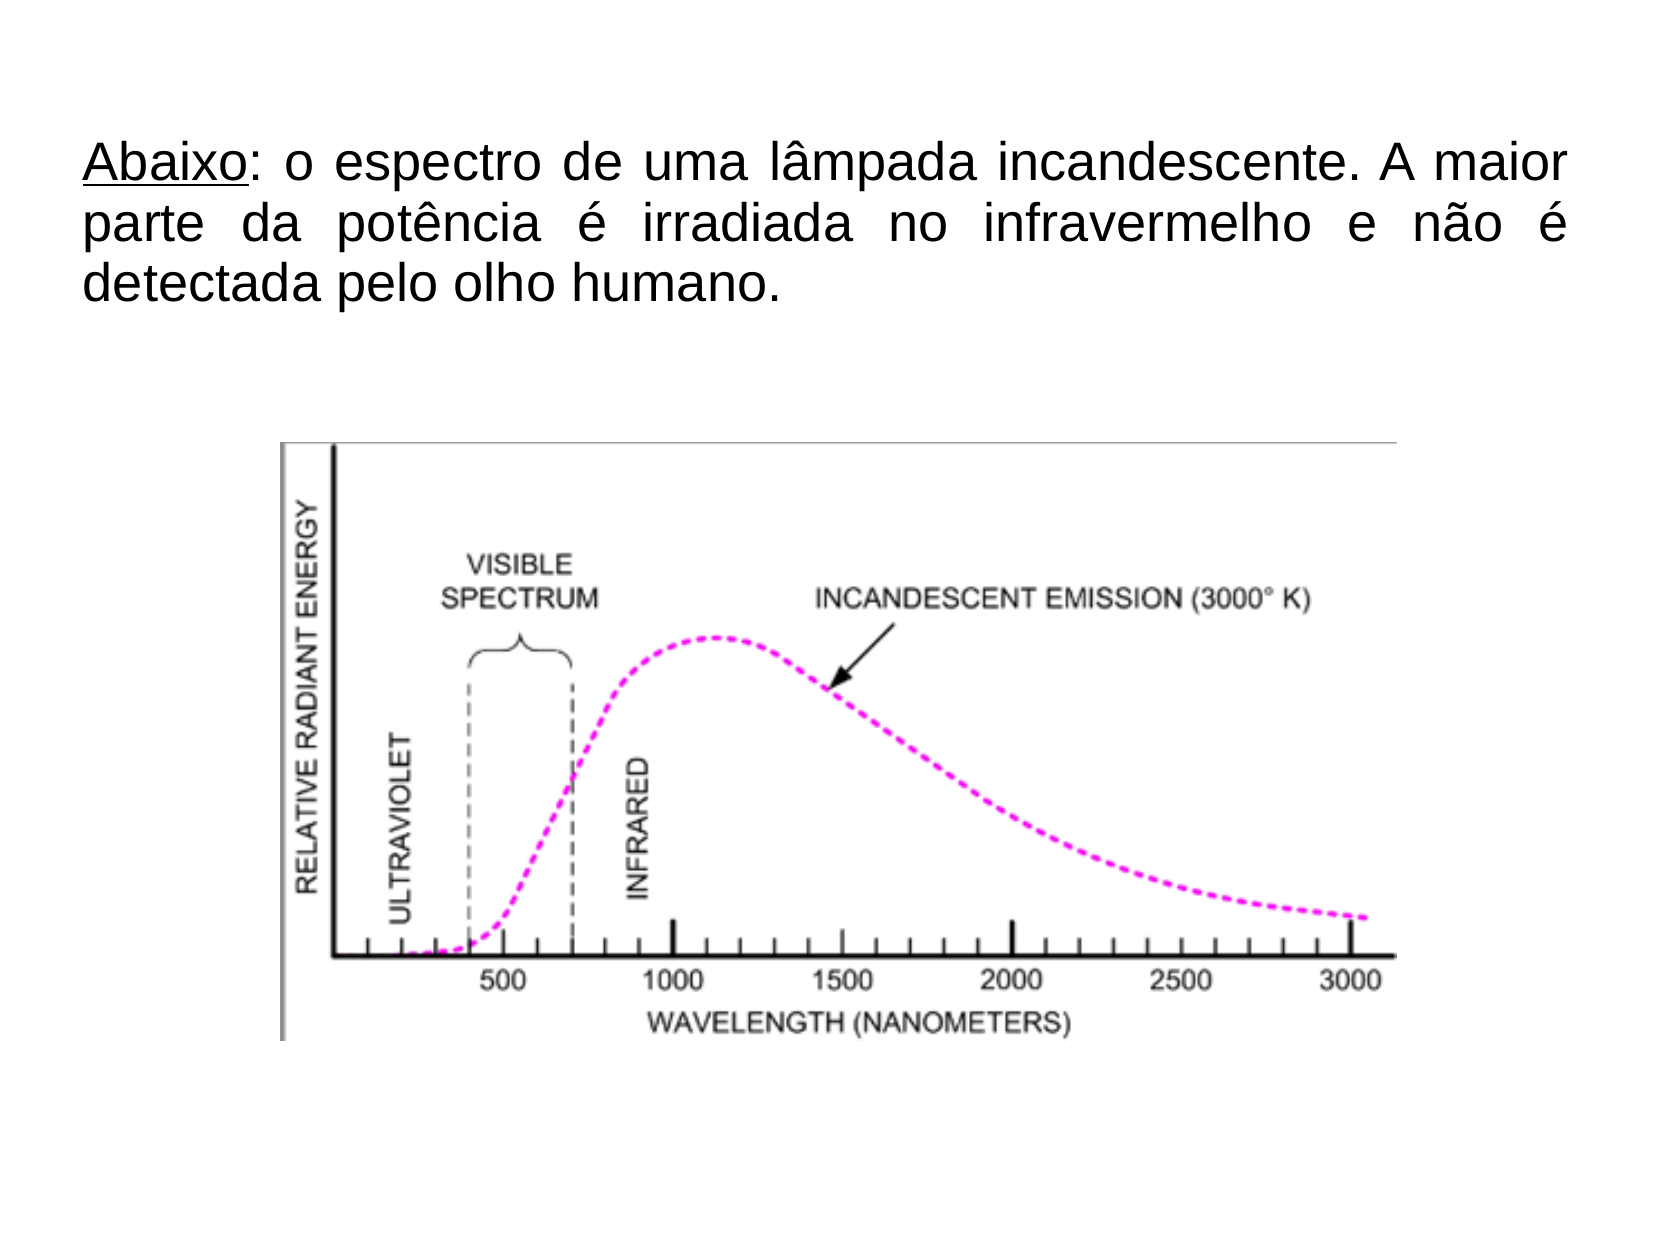

# Abaixo: o espectro de uma lâmpada incandescente. A maior parte da potência é irradiada no infravermelho e não é detectada pelo olho humano.